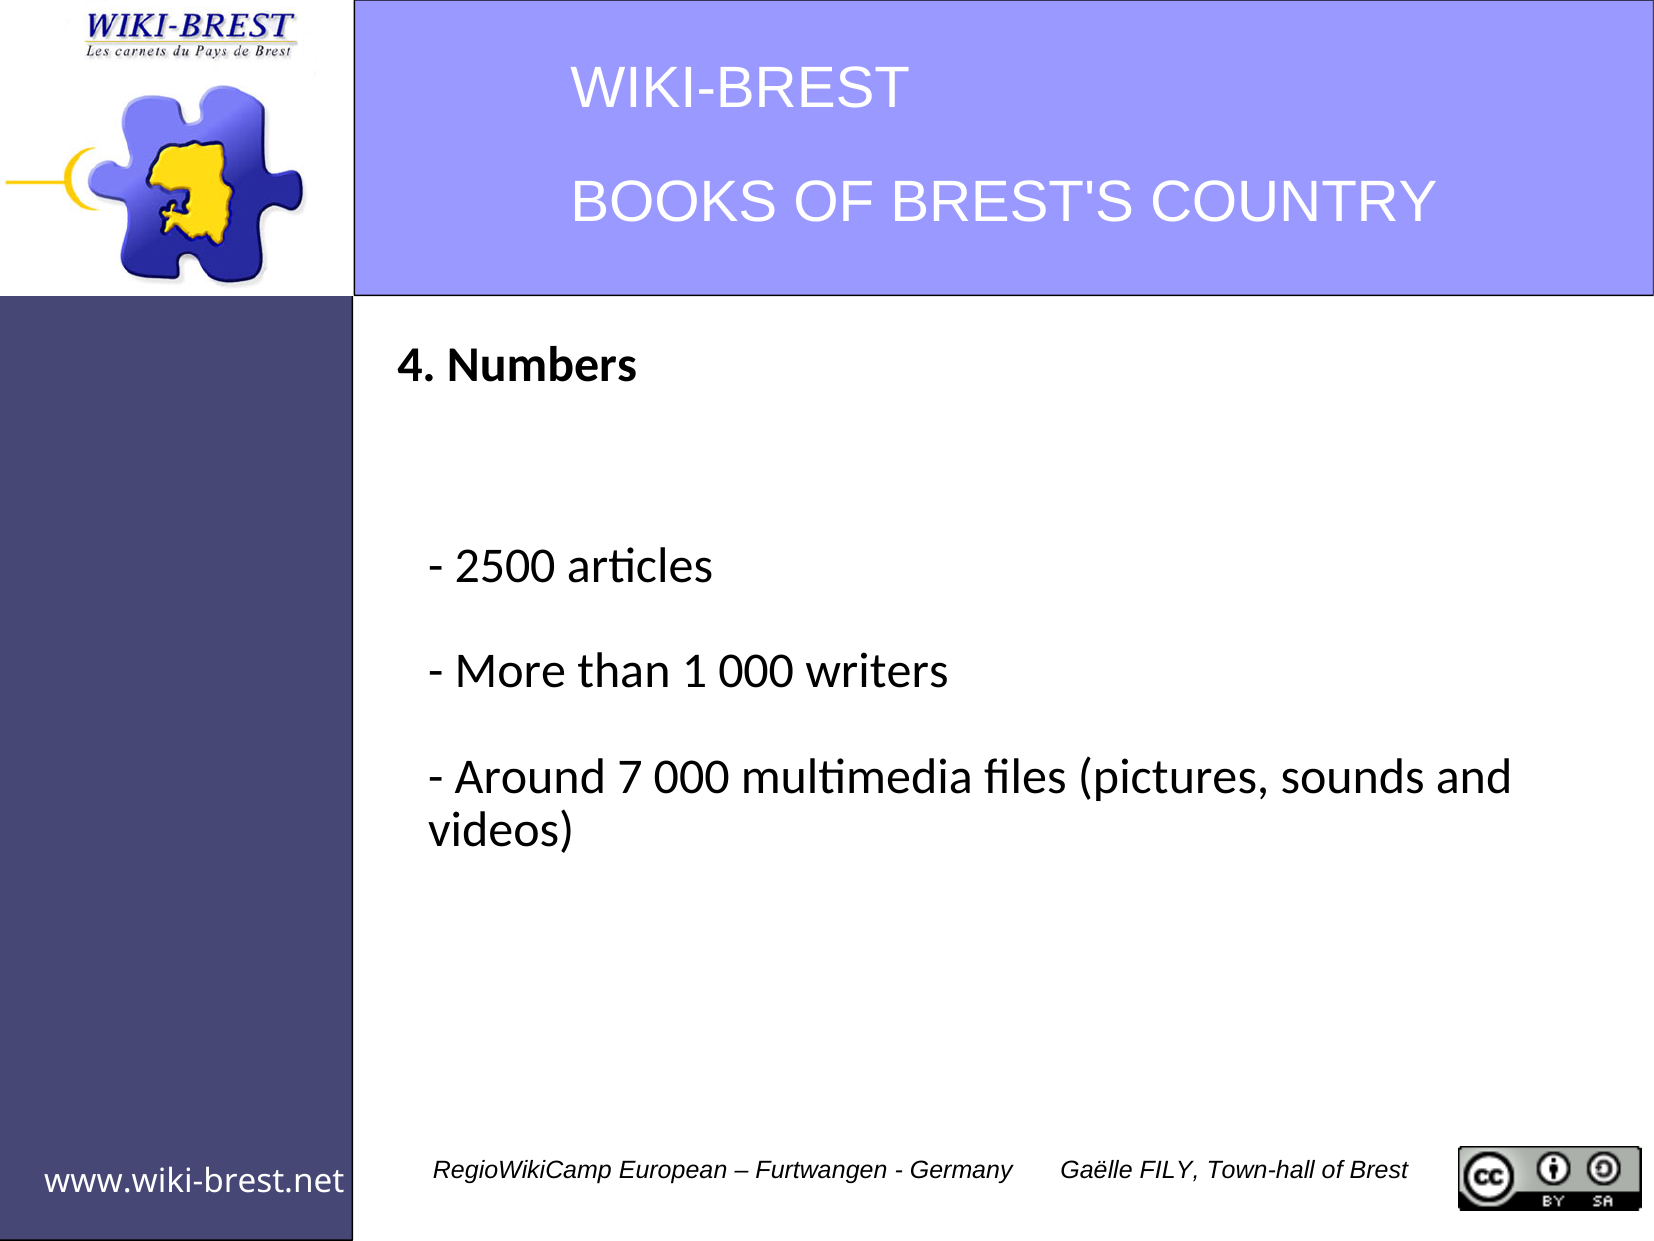

4. Numbers
- 2500 articles
- More than 1 000 writers
- Around 7 000 multimedia files (pictures, sounds and videos)‏